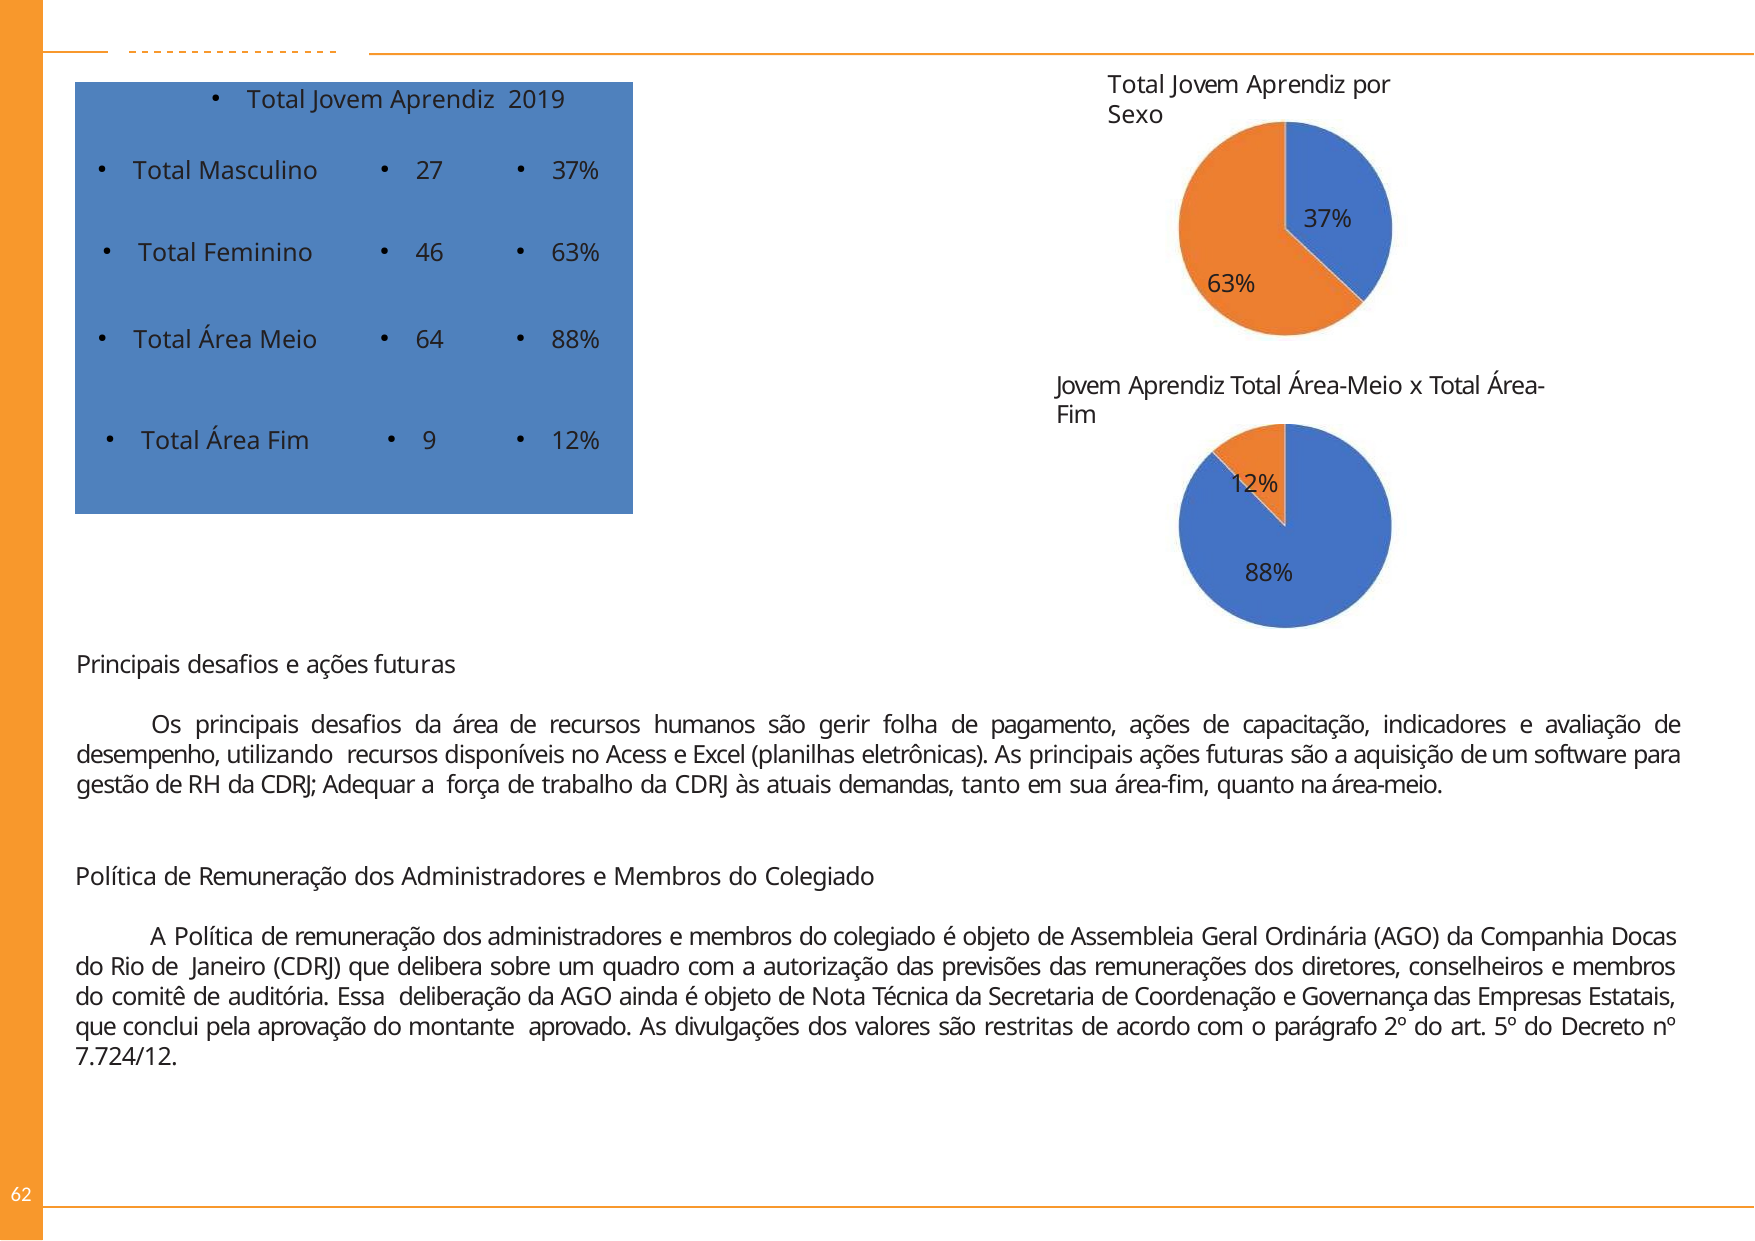

Total Jovem Aprendiz por Sexo
37%
63%
| Total Jovem Aprendiz 2019 | | |
| --- | --- | --- |
| Total Masculino | 27 | 37% |
| Total Feminino | 46 | 63% |
| Total Área Meio | 64 | 88% |
| Total Área Fim | 9 | 12% |
Jovem Aprendiz Total Área-Meio x Total Área-Fim
12%
88%
Principais desafios e ações futuras
Os principais desafios da área de recursos humanos são gerir folha de pagamento, ações de capacitação, indicadores e avaliação de desempenho, utilizando recursos disponíveis no Acess e Excel (planilhas eletrônicas). As principais ações futuras são a aquisição de um software para gestão de RH da CDRJ; Adequar a força de trabalho da CDRJ às atuais demandas, tanto em sua área-fim, quanto na área-meio.
Política de Remuneração dos Administradores e Membros do Colegiado
A Política de remuneração dos administradores e membros do colegiado é objeto de Assembleia Geral Ordinária (AGO) da Companhia Docas do Rio de Janeiro (CDRJ) que delibera sobre um quadro com a autorização das previsões das remunerações dos diretores, conselheiros e membros do comitê de auditória. Essa deliberação da AGO ainda é objeto de Nota Técnica da Secretaria de Coordenação e Governança das Empresas Estatais, que conclui pela aprovação do montante aprovado. As divulgações dos valores são restritas de acordo com o parágrafo 2º do art. 5º do Decreto nº 7.724/12.
62